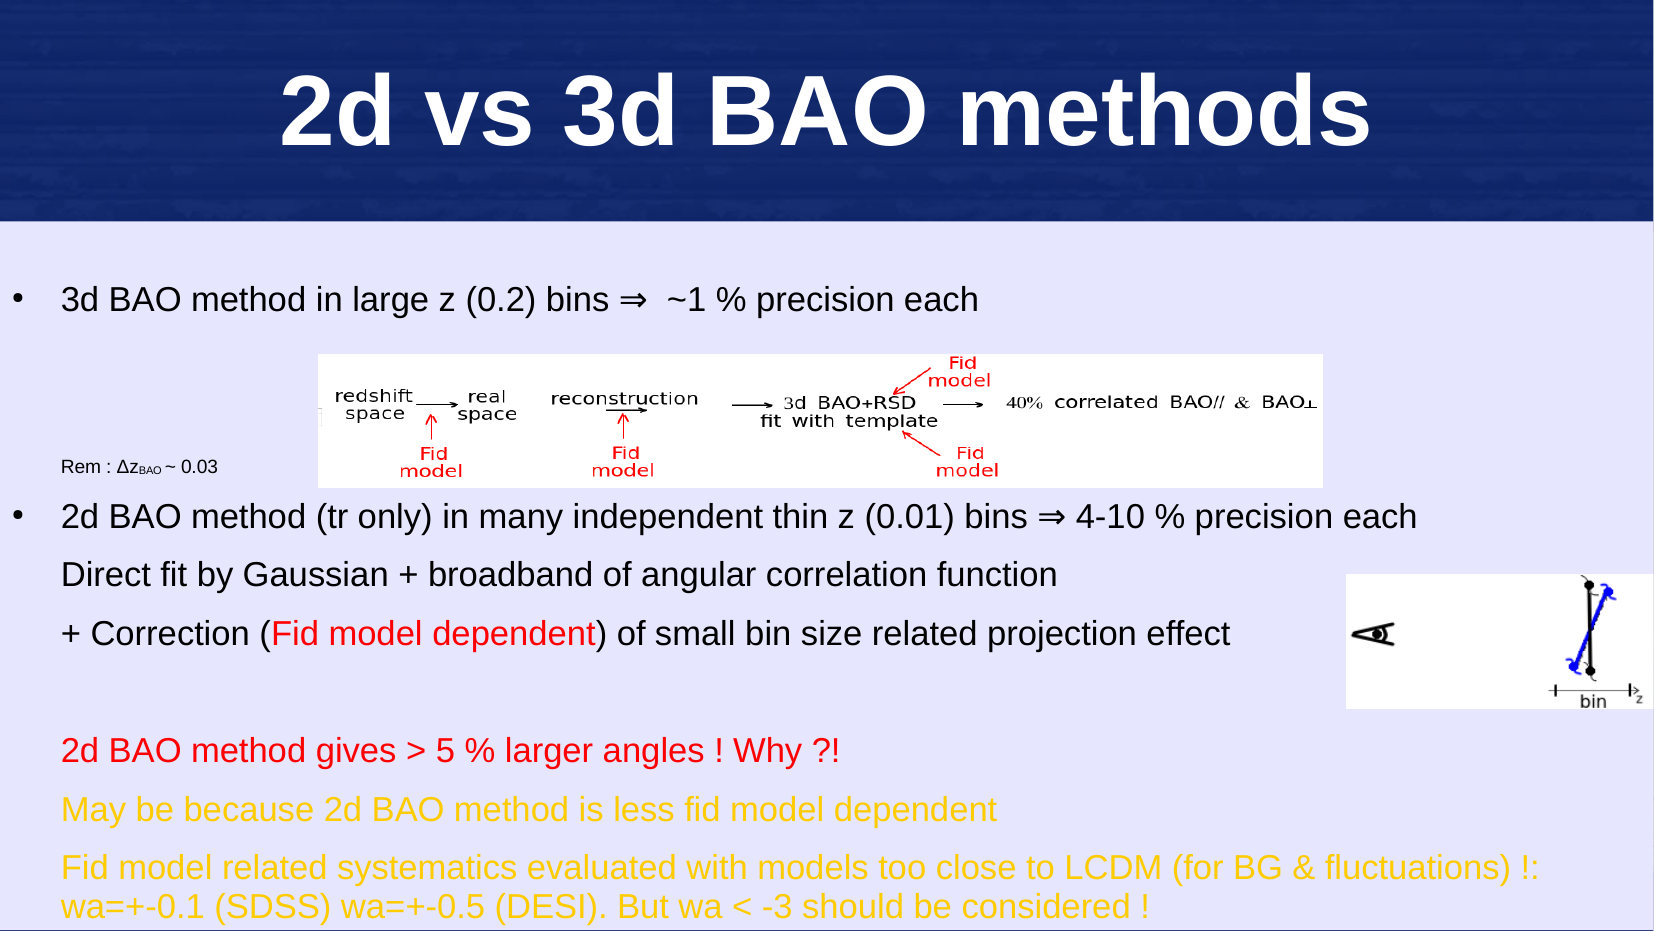

# 2d vs 3d BAO methods
3d BAO method in large z (0.2) bins ⇒ ~1 % precision each
Rem : ΔzBAO ~ 0.03
2d BAO method (tr only) in many independent thin z (0.01) bins ⇒ 4-10 % precision each
Direct fit by Gaussian + broadband of angular correlation function
+ Correction (Fid model dependent) of small bin size related projection effect
2d BAO method gives > 5 % larger angles ! Why ?!
May be because 2d BAO method is less fid model dependent
Fid model related systematics evaluated with models too close to LCDM (for BG & fluctuations) !: wa=+-0.1 (SDSS) wa=+-0.5 (DESI). But wa < -3 should be considered !